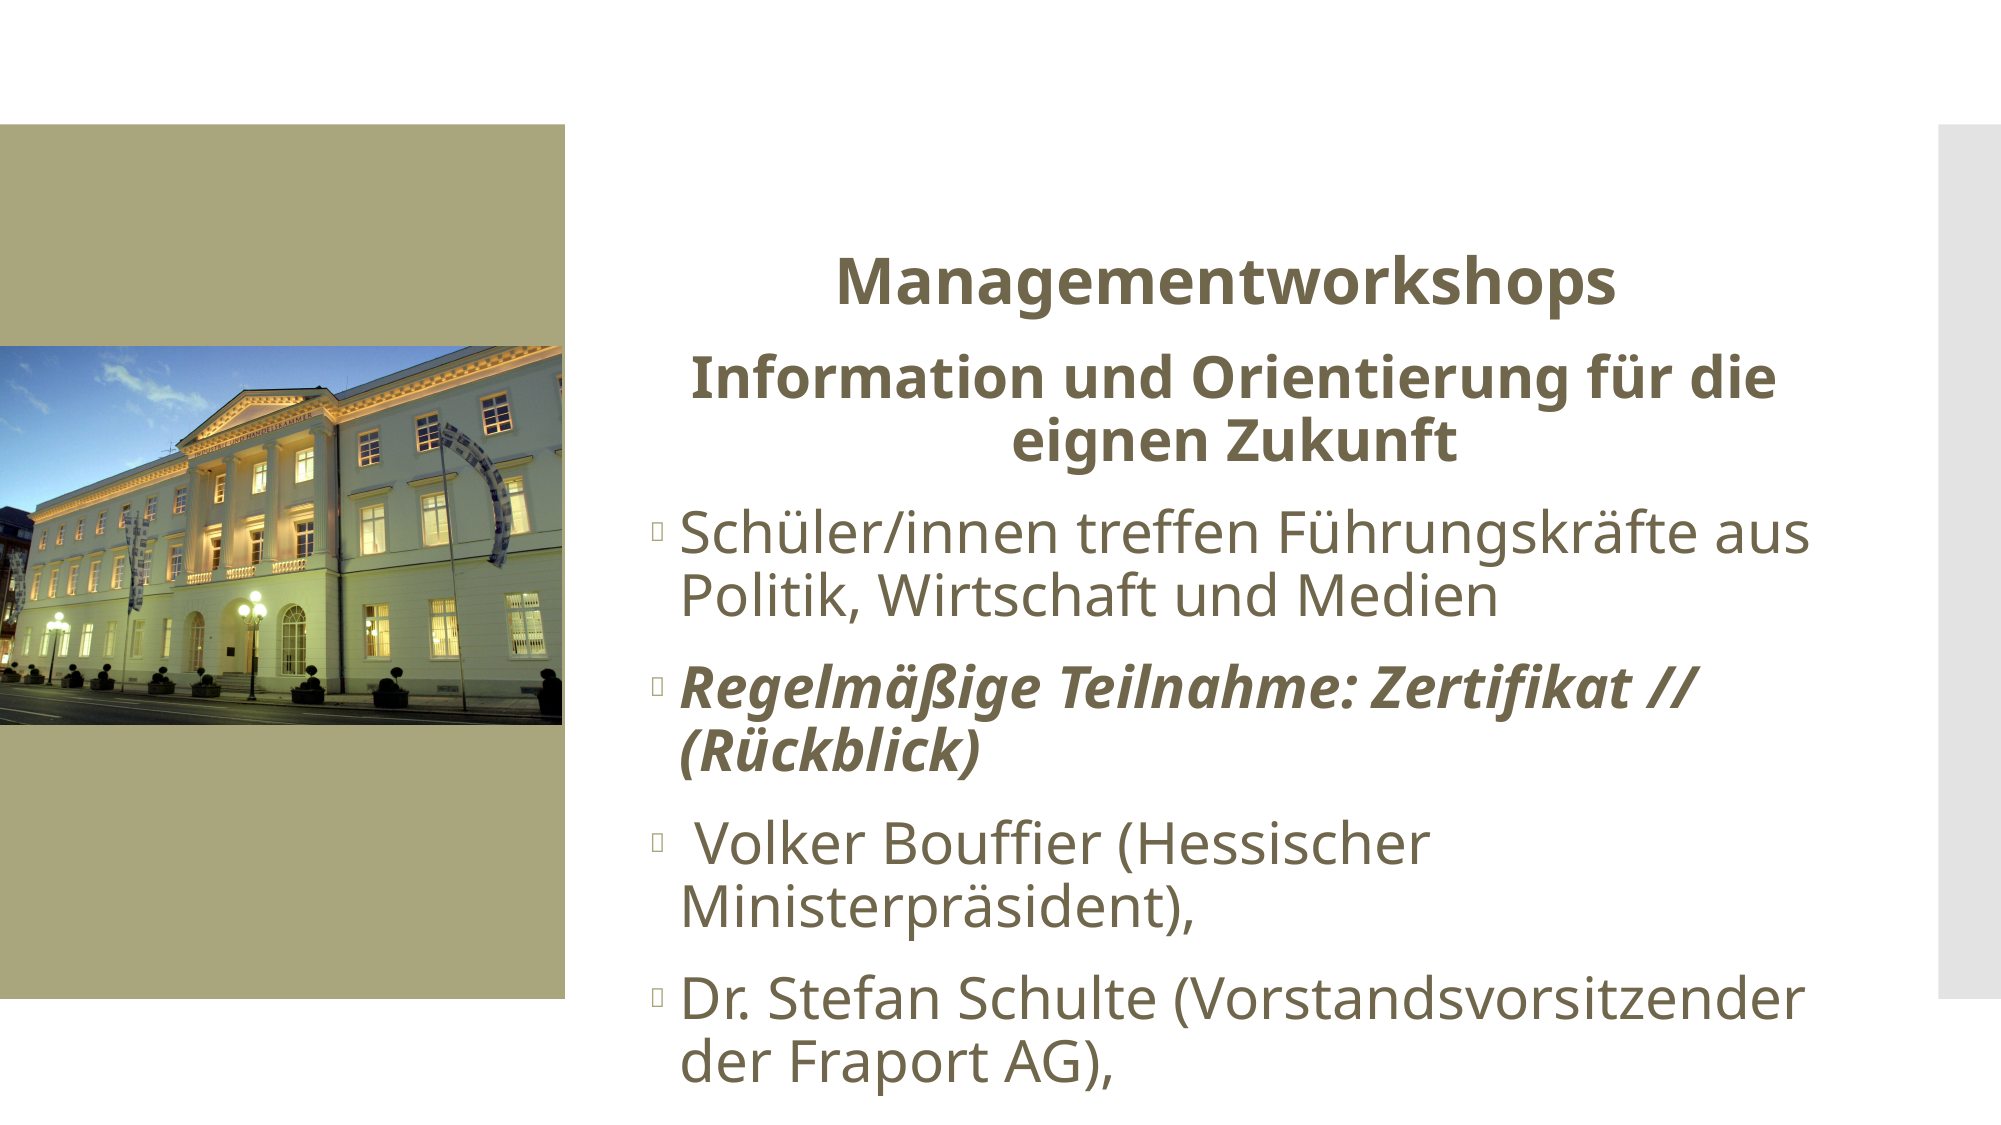

Managementworkshops
Information und Orientierung für die eignen Zukunft
Schüler/innen treffen Führungskräfte aus Politik, Wirtschaft und Medien
Regelmäßige Teilnahme: Zertifikat // (Rückblick)
 Volker Bouffier (Hessischer Ministerpräsident),
Dr. Stefan Schulte (Vorstandsvorsitzender der Fraport AG),
Prof. Dr. Brigitte Wolf (Präsidentin der Goethe-Universität Frankfurt),
Manfred Krupp (Intendant Hessischer Rundfunk),
Gundula Gause (ZDF-Moderatorin des heute journals)
Holger Münch (Präsident Bundeskriminalamt),
Günter Högner (Vorstandsvorsitzender Naspa),
Dagmar Knopek (Vorstand Aareal-Bank)
(Hier: Bsp aus 2018/2019 Aktualisierung nach Rückmeldung der IHK)
#